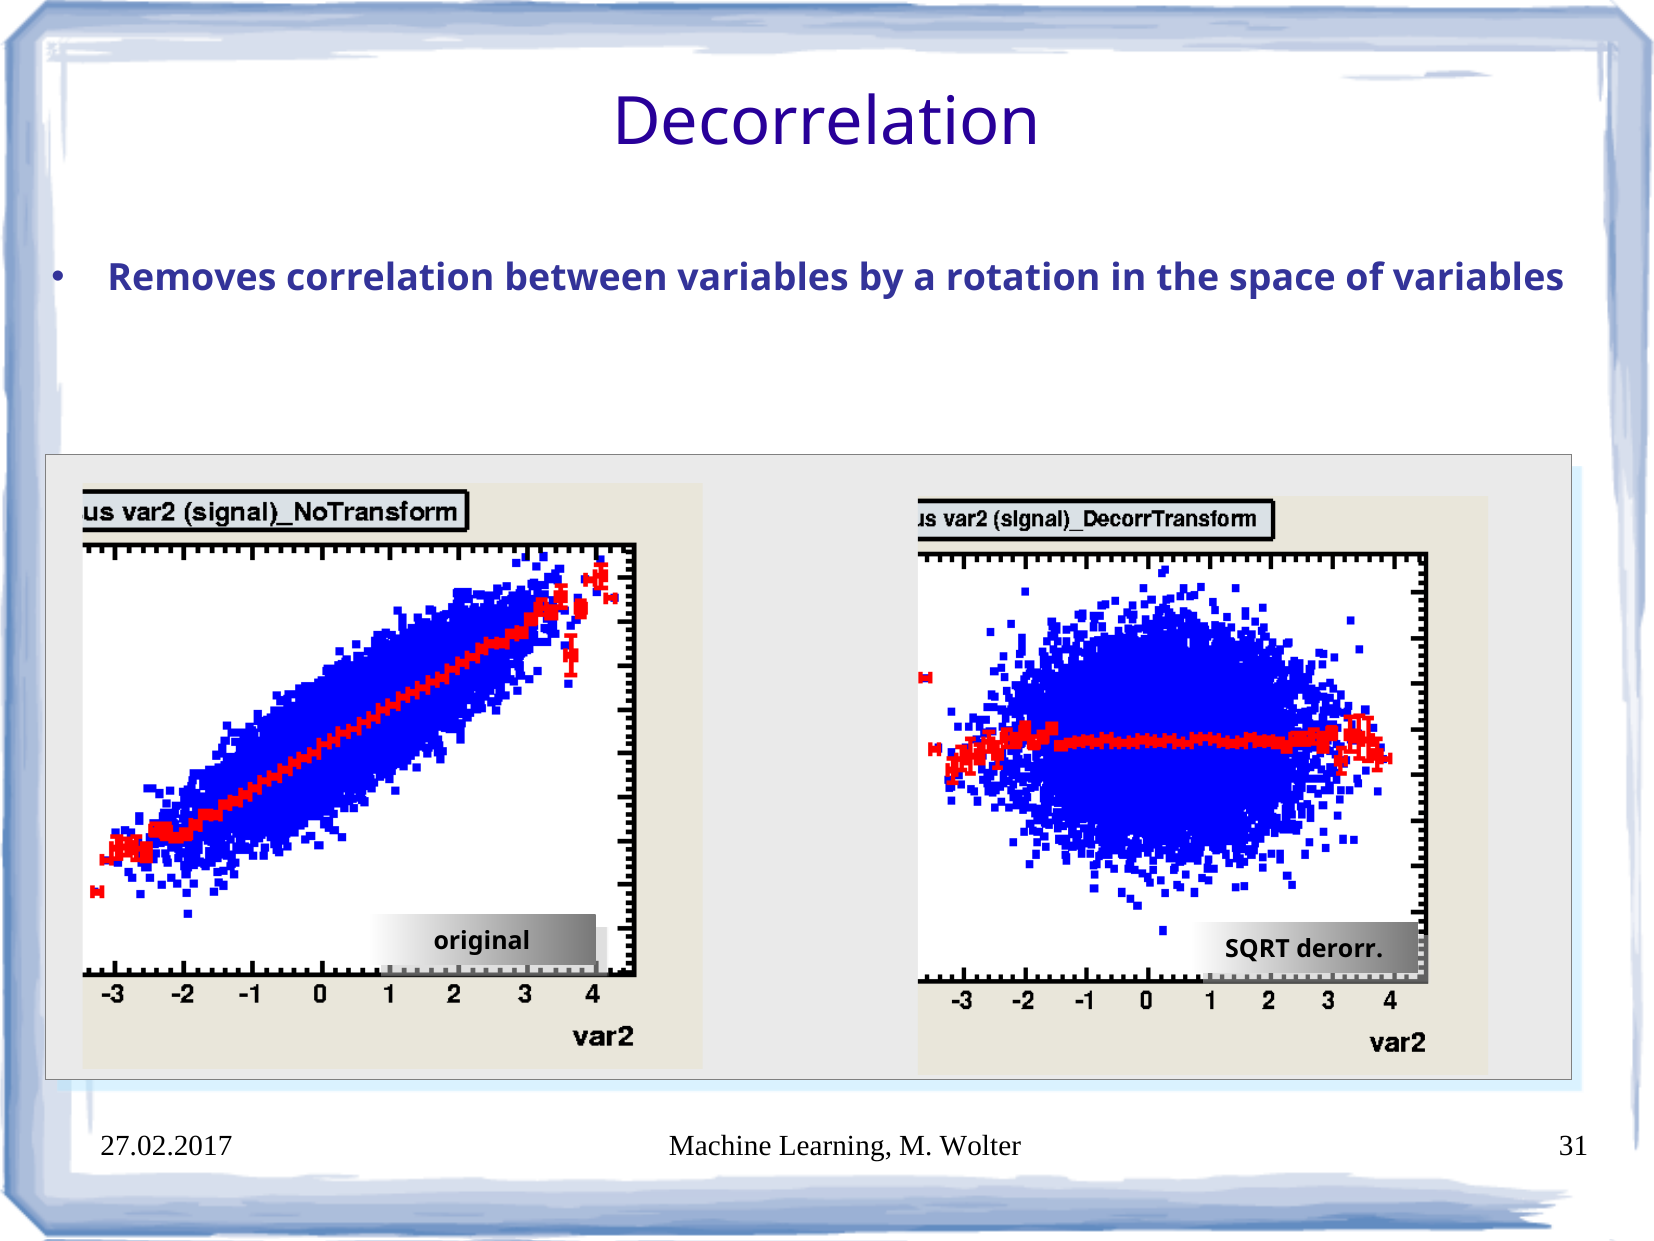

# Decorrelation
Removes correlation between variables by a rotation in the space of variables
original
SQRT derorr.
27.02.2017
Machine Learning, M. Wolter
31